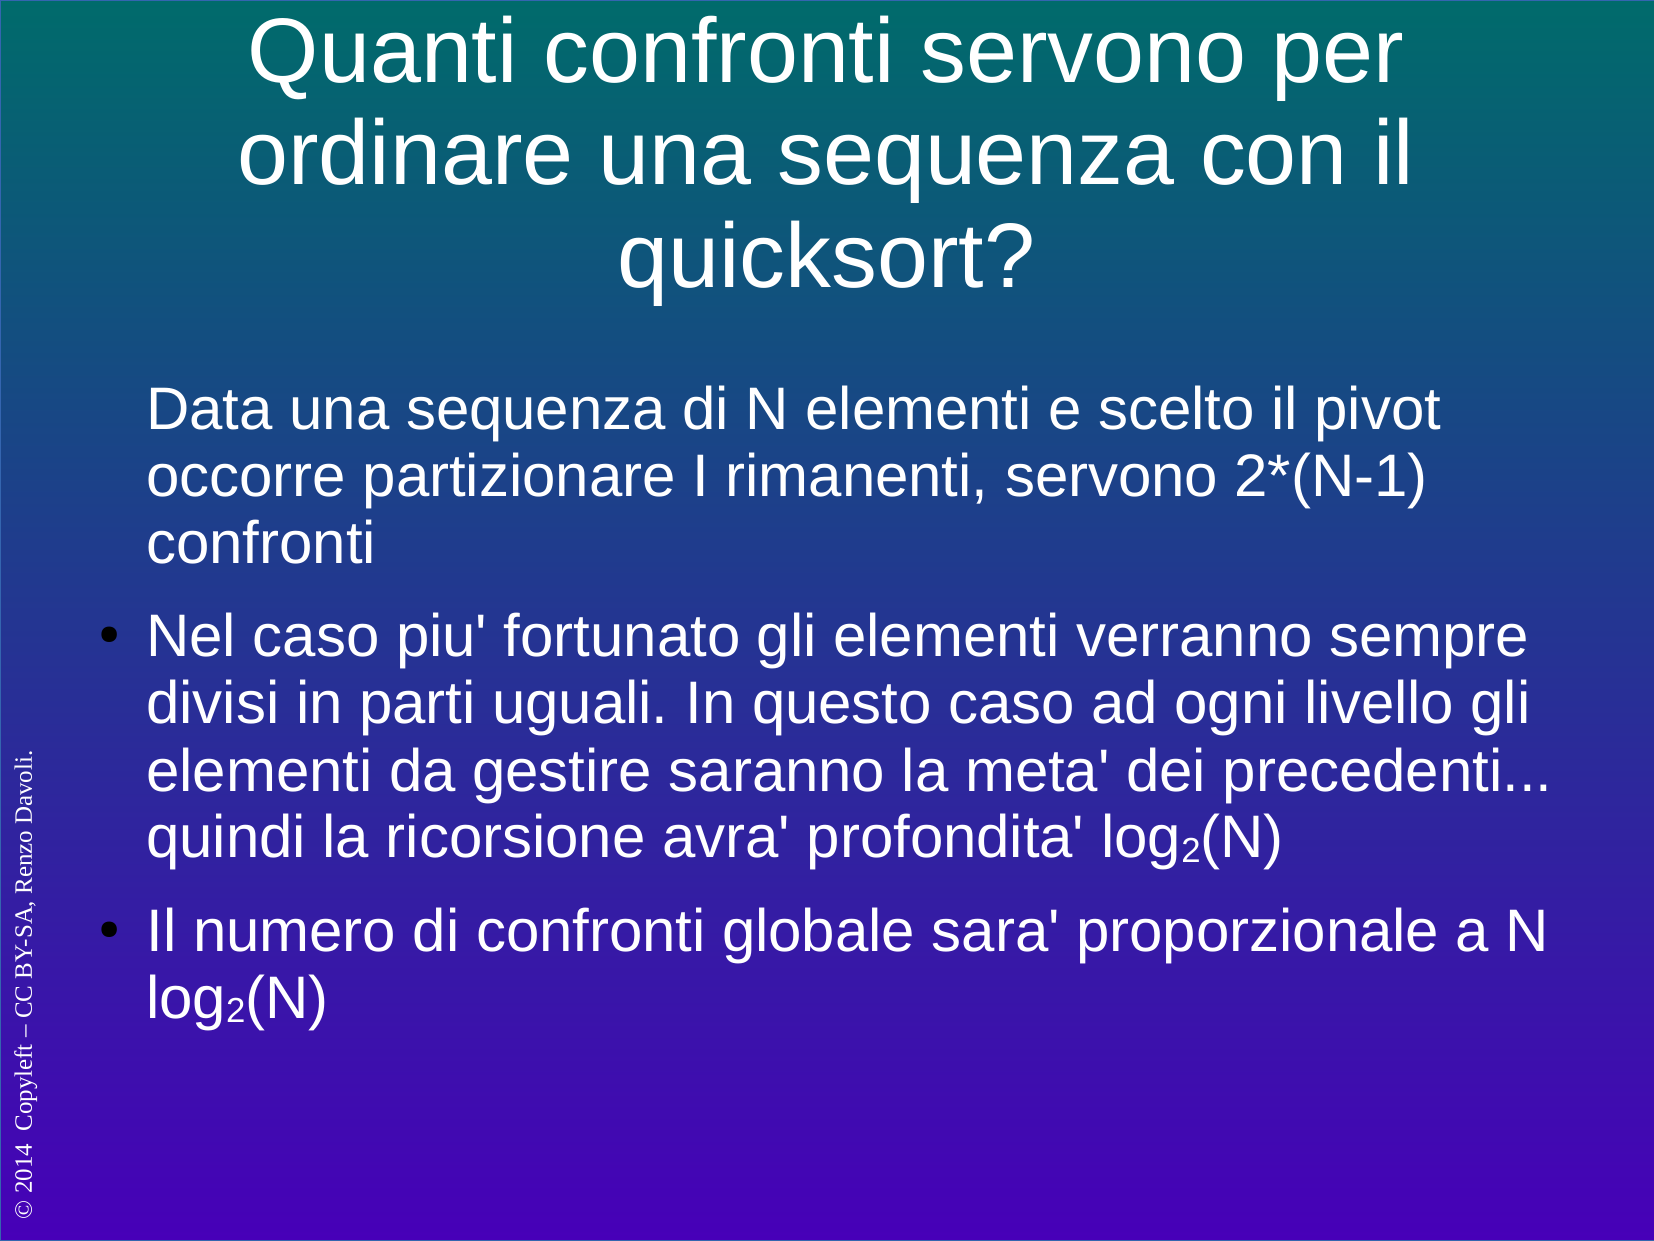

# Quanti confronti servono per ordinare una sequenza con il quicksort?
Data una sequenza di N elementi e scelto il pivot occorre partizionare I rimanenti, servono 2*(N-1) confronti
Nel caso piu' fortunato gli elementi verranno sempre divisi in parti uguali. In questo caso ad ogni livello gli elementi da gestire saranno la meta' dei precedenti... quindi la ricorsione avra' profondita' log2(N)
Il numero di confronti globale sara' proporzionale a N log2(N)